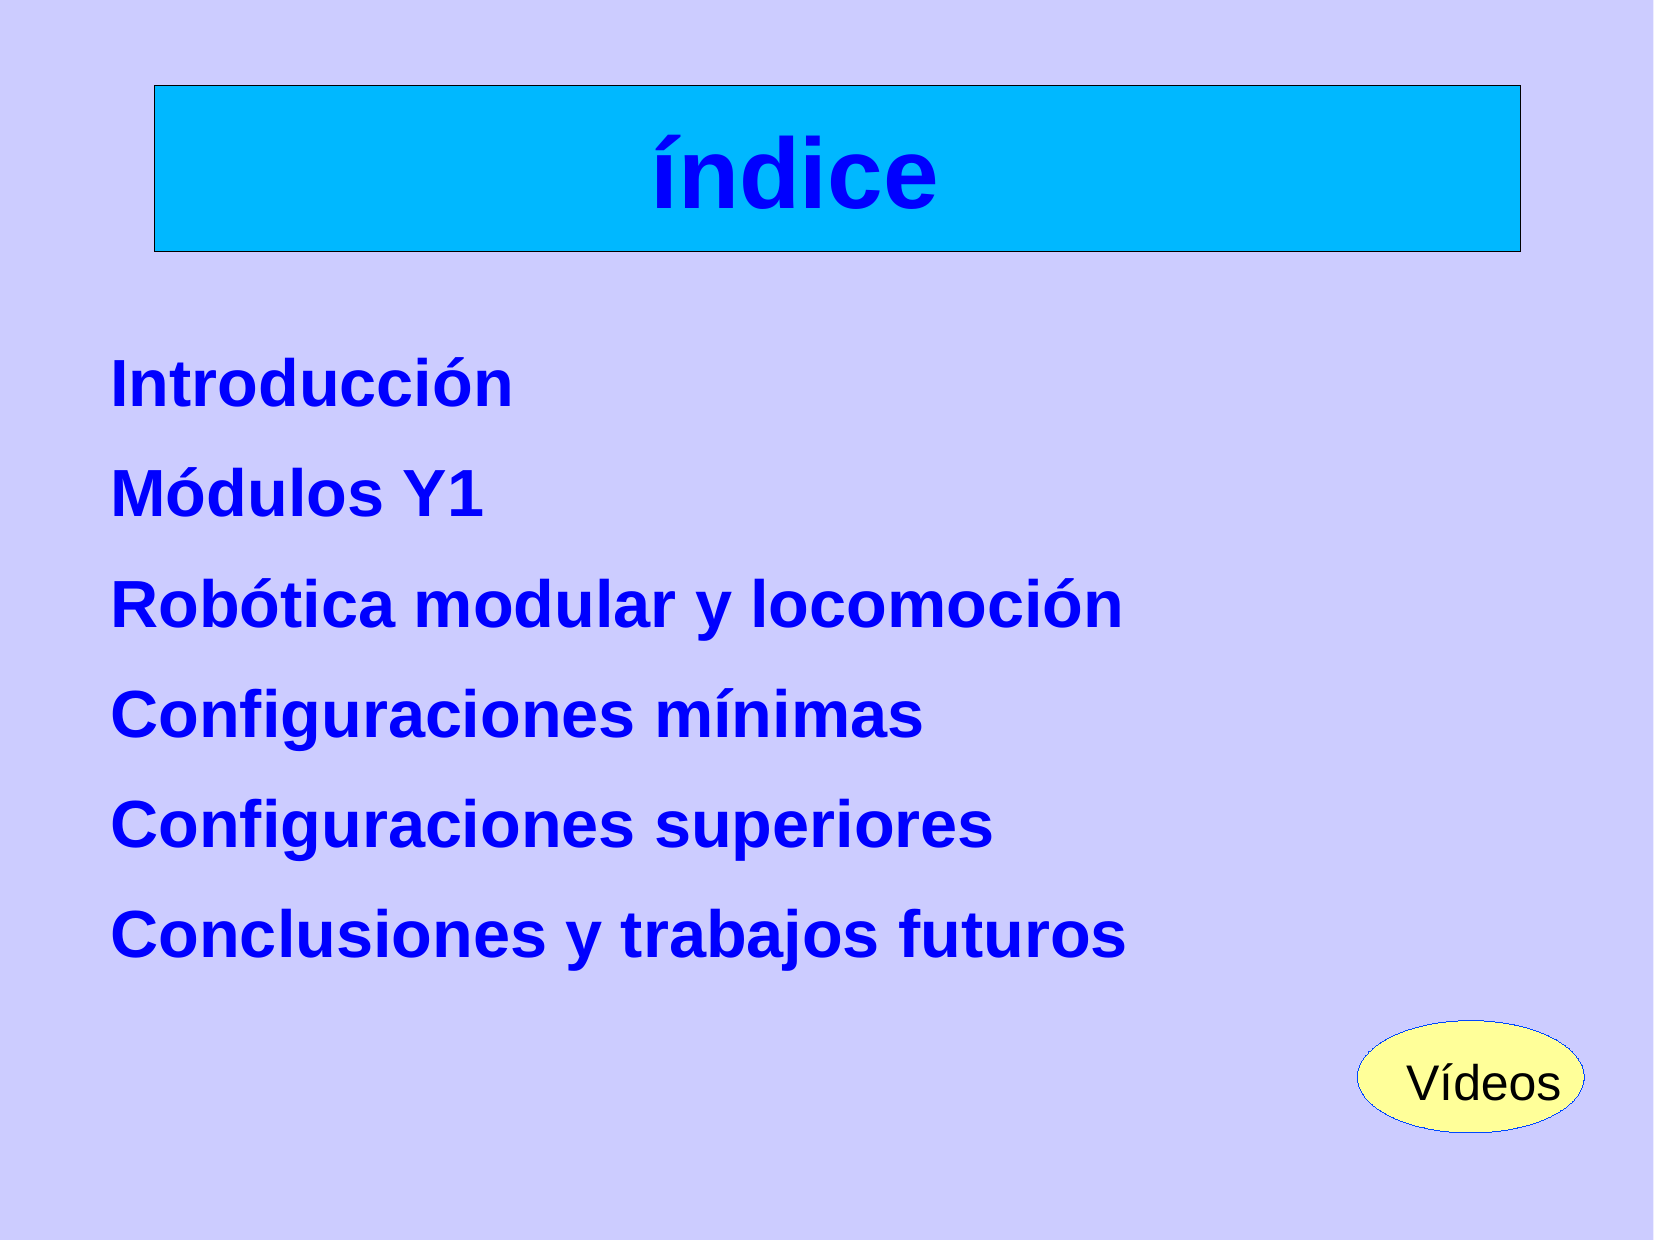

índice
 Introducción
 Módulos Y1
 Robótica modular y locomoción
 Configuraciones mínimas
 Configuraciones superiores
 Conclusiones y trabajos futuros
Vídeos